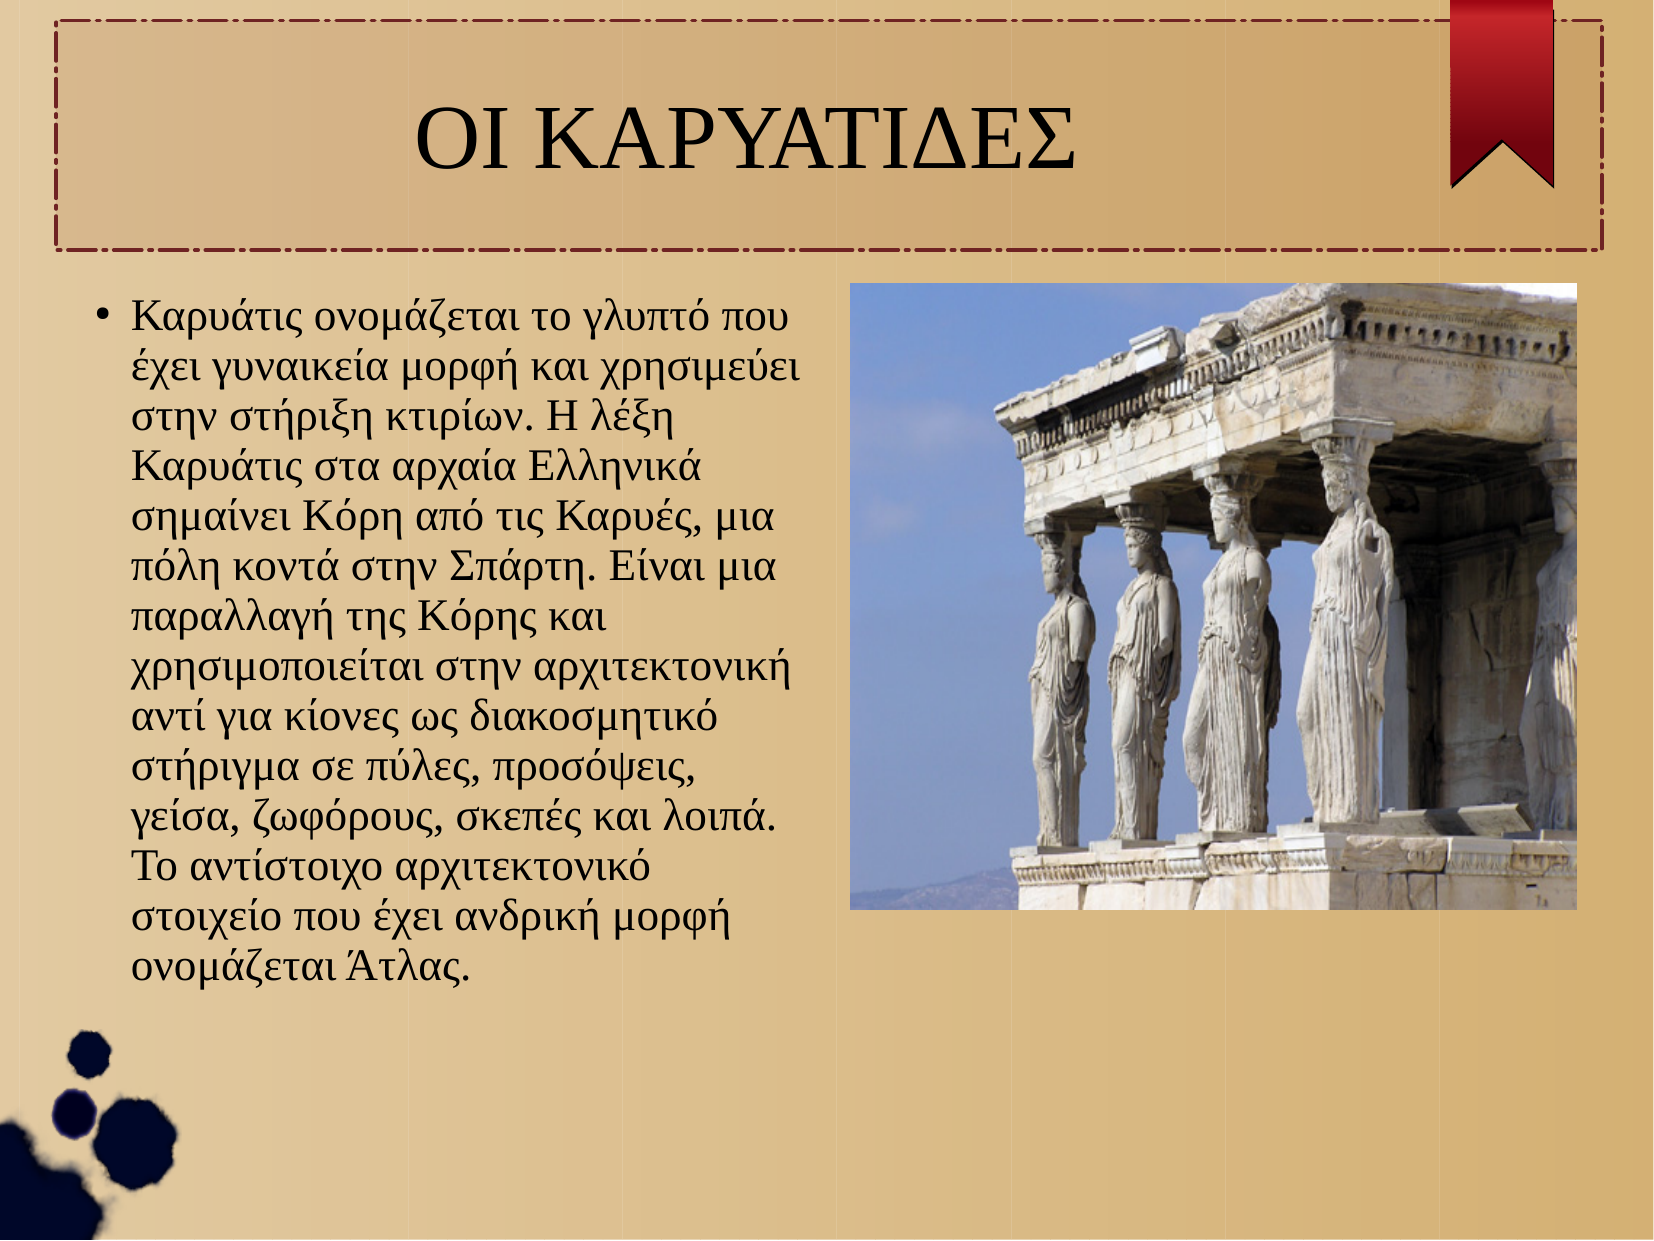

# ΟΙ ΚΑΡΥΑΤΙΔΕΣ
Καρυάτις ονομάζεται το γλυπτό που έχει γυναικεία μορφή και χρησιμεύει στην στήριξη κτιρίων. Η λέξη Καρυάτις στα αρχαία Ελληνικά σημαίνει Κόρη από τις Καρυές, μια πόλη κοντά στην Σπάρτη. Είναι μια παραλλαγή της Κόρης και χρησιμοποιείται στην αρχιτεκτονική αντί για κίονες ως διακοσμητικό στήριγμα σε πύλες, προσόψεις, γείσα, ζωφόρους, σκεπές και λοιπά. Το αντίστοιχο αρχιτεκτονικό στοιχείο που έχει ανδρική μορφή ονομάζεται Άτλας.